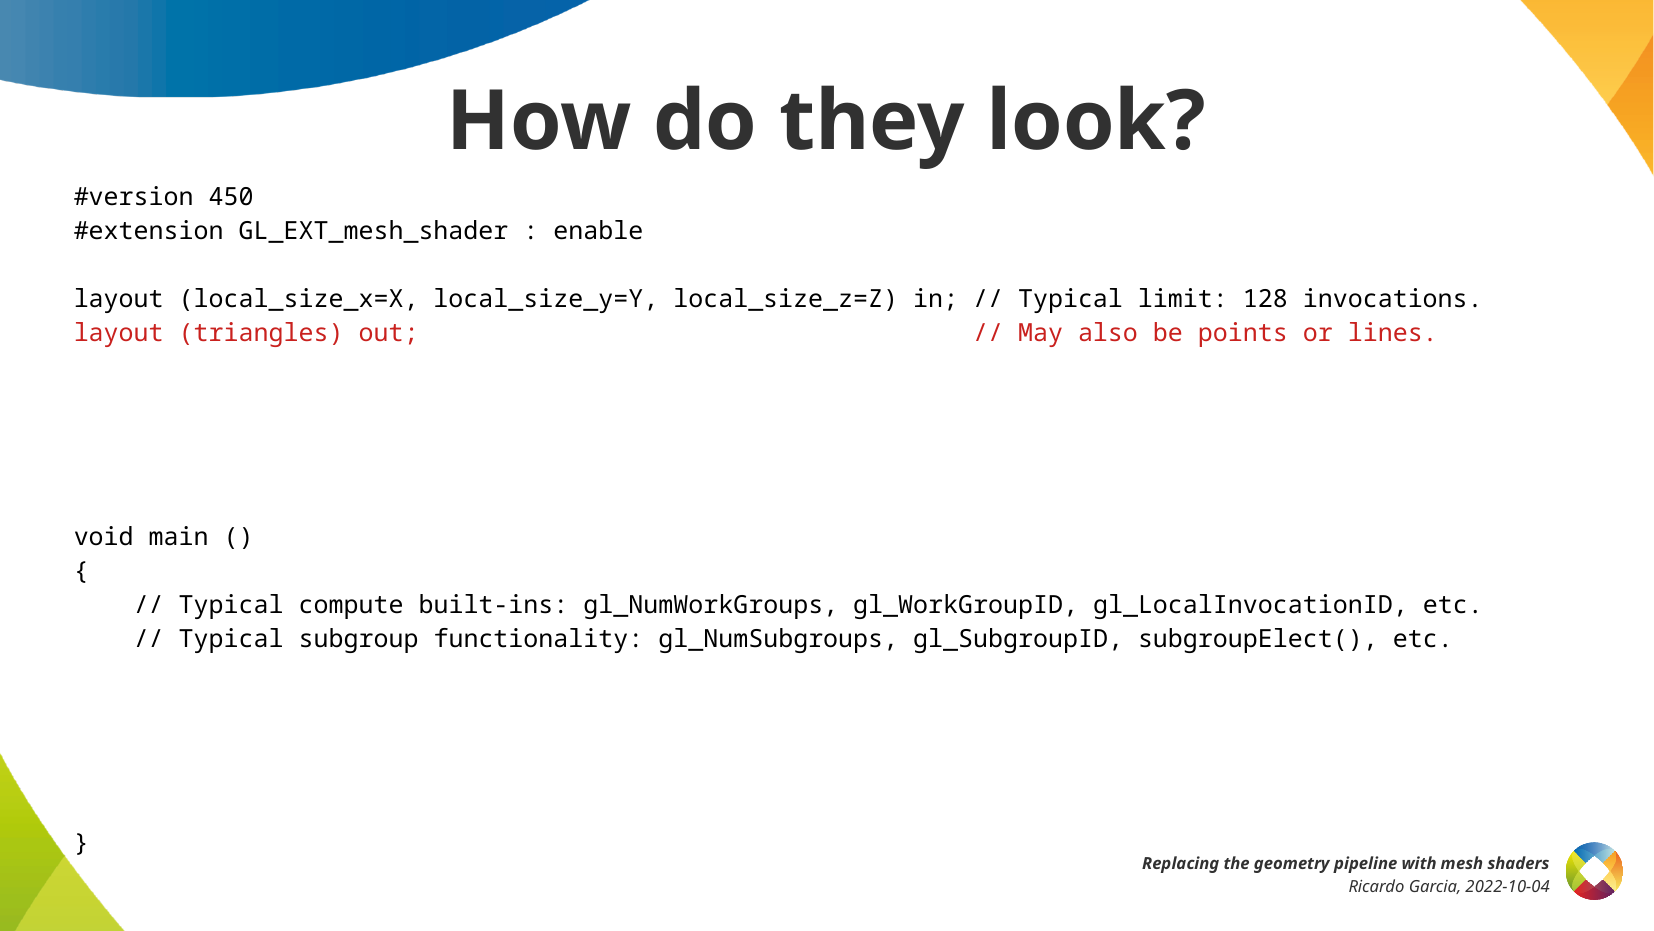

How do they look?
#version 450
#extension GL_EXT_mesh_shader : enable
layout (local_size_x=X, local_size_y=Y, local_size_z=Z) in; // Typical limit: 128 invocations.
layout (triangles) out; // May also be points or lines.
void main ()
{
 // Typical compute built-ins: gl_NumWorkGroups, gl_WorkGroupID, gl_LocalInvocationID, etc.
 // Typical subgroup functionality: gl_NumSubgroups, gl_SubgroupID, subgroupElect(), etc.
}
Replacing the geometry pipeline with mesh shaders
Ricardo Garcia, 2022-10-04